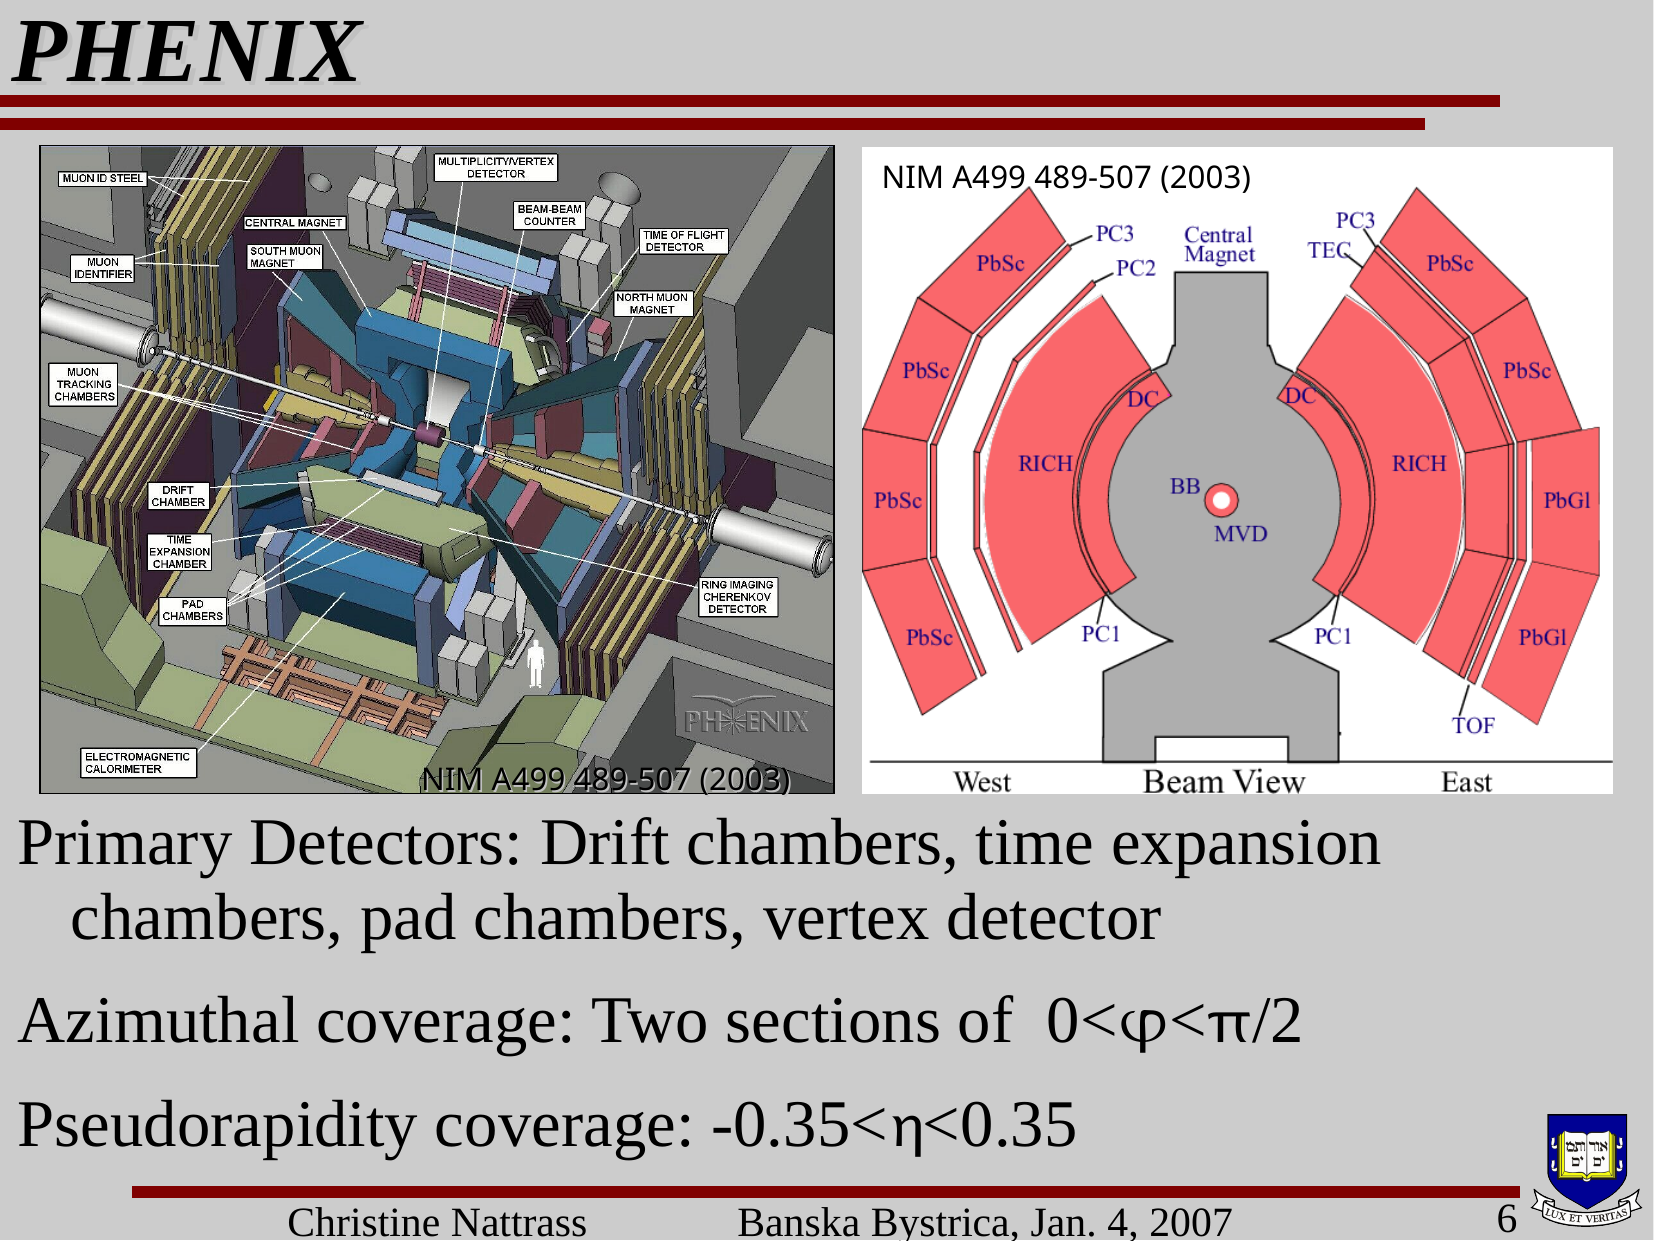

# PHENIX
NIM A499 489-507 (2003)
NIM A499 489-507 (2003)
Primary Detectors: Drift chambers, time expansion chambers, pad chambers, vertex detector
Azimuthal coverage: Two sections of 0<</2
Pseudorapidity coverage: -0.35<<0.35